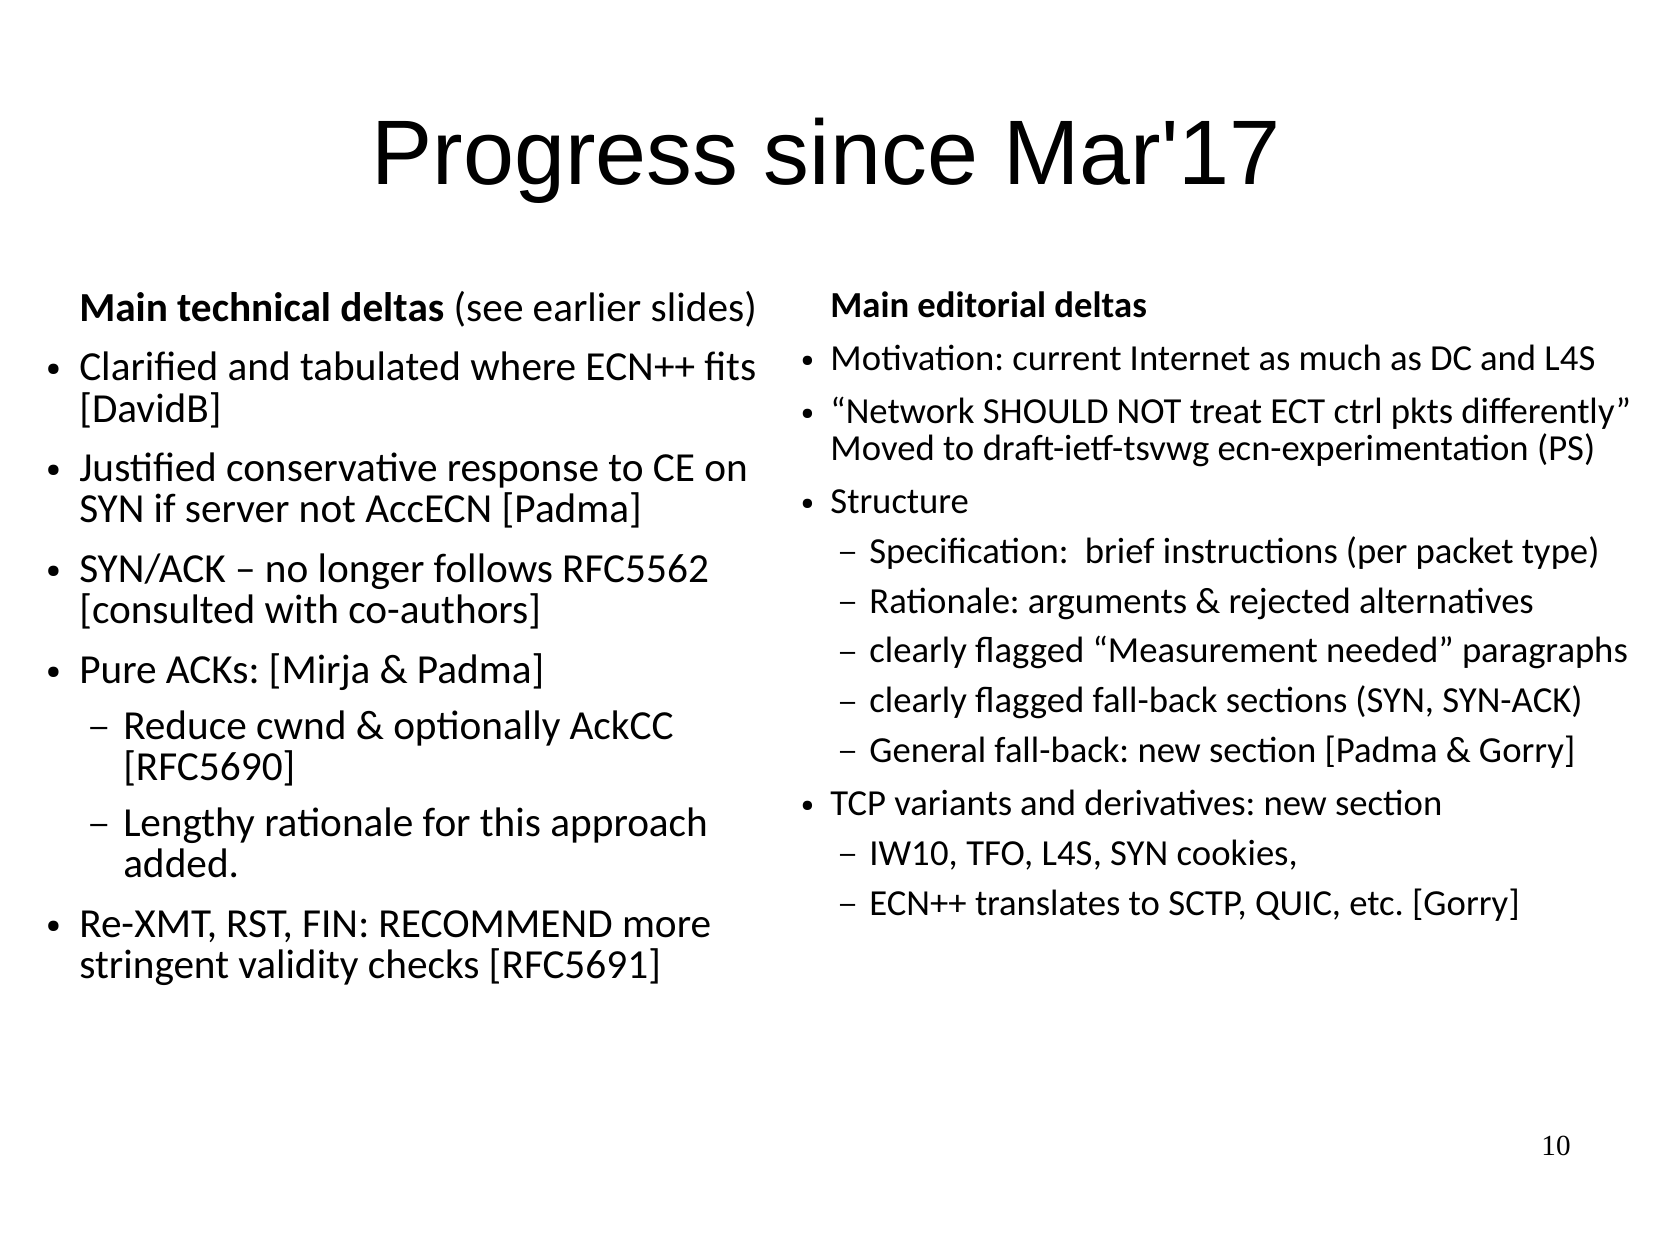

# Progress since Mar'17
Main technical deltas (see earlier slides)
Clarified and tabulated where ECN++ fits [DavidB]
Justified conservative response to CE on SYN if server not AccECN [Padma]
SYN/ACK – no longer follows RFC5562 [consulted with co-authors]
Pure ACKs: [Mirja & Padma]
Reduce cwnd & optionally AckCC [RFC5690]
Lengthy rationale for this approach added.
Re-XMT, RST, FIN: RECOMMEND more stringent validity checks [RFC5691]
Main editorial deltas
Motivation: current Internet as much as DC and L4S
“Network SHOULD NOT treat ECT ctrl pkts differently” Moved to draft-ietf-tsvwg ecn-experimentation (PS)
Structure
Specification: brief instructions (per packet type)
Rationale: arguments & rejected alternatives
clearly flagged “Measurement needed” paragraphs
clearly flagged fall-back sections (SYN, SYN-ACK)
General fall-back: new section [Padma & Gorry]
TCP variants and derivatives: new section
IW10, TFO, L4S, SYN cookies,
ECN++ translates to SCTP, QUIC, etc. [Gorry]
10